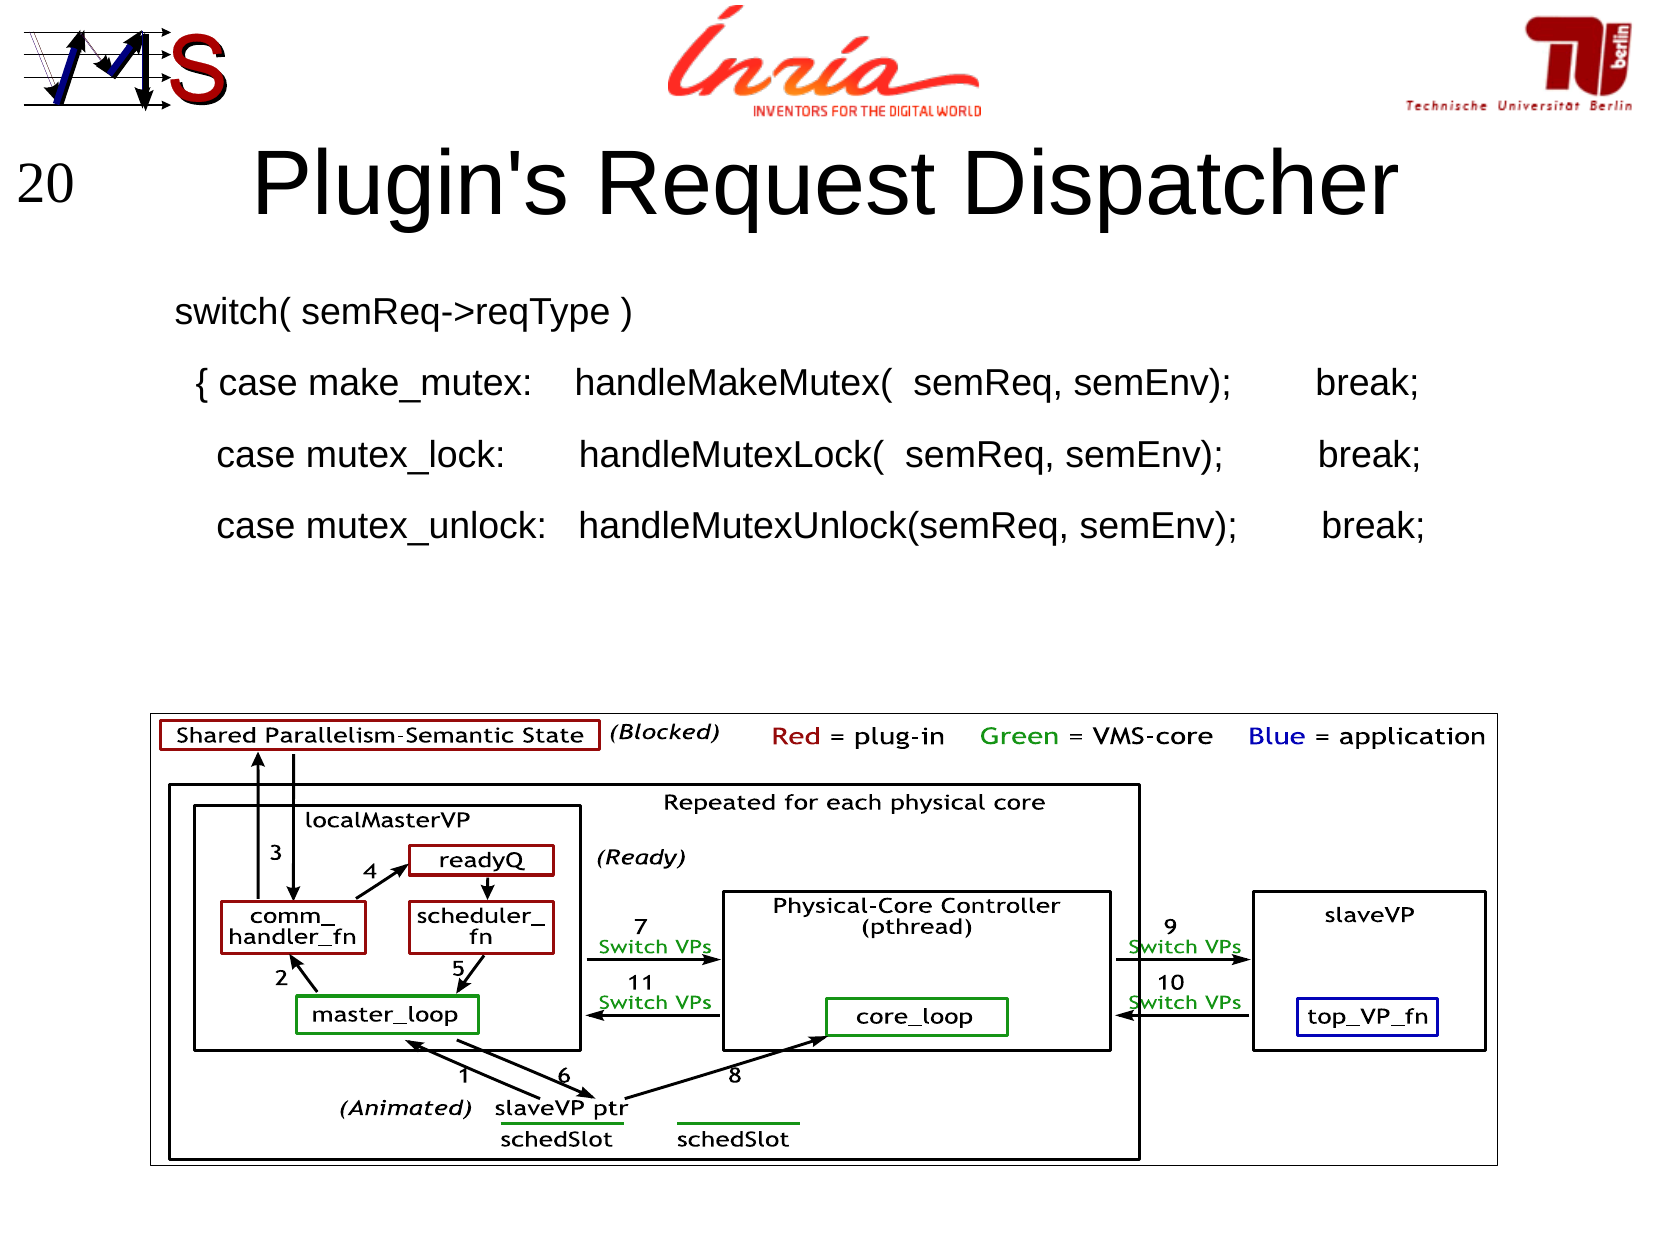

# Plugin's Request Dispatcher
20
 switch( semReq->reqType )
 { case make_mutex: handleMakeMutex( semReq, semEnv); break;
 case mutex_lock: handleMutexLock( semReq, semEnv); break;
 case mutex_unlock: handleMutexUnlock(semReq, semEnv); break;